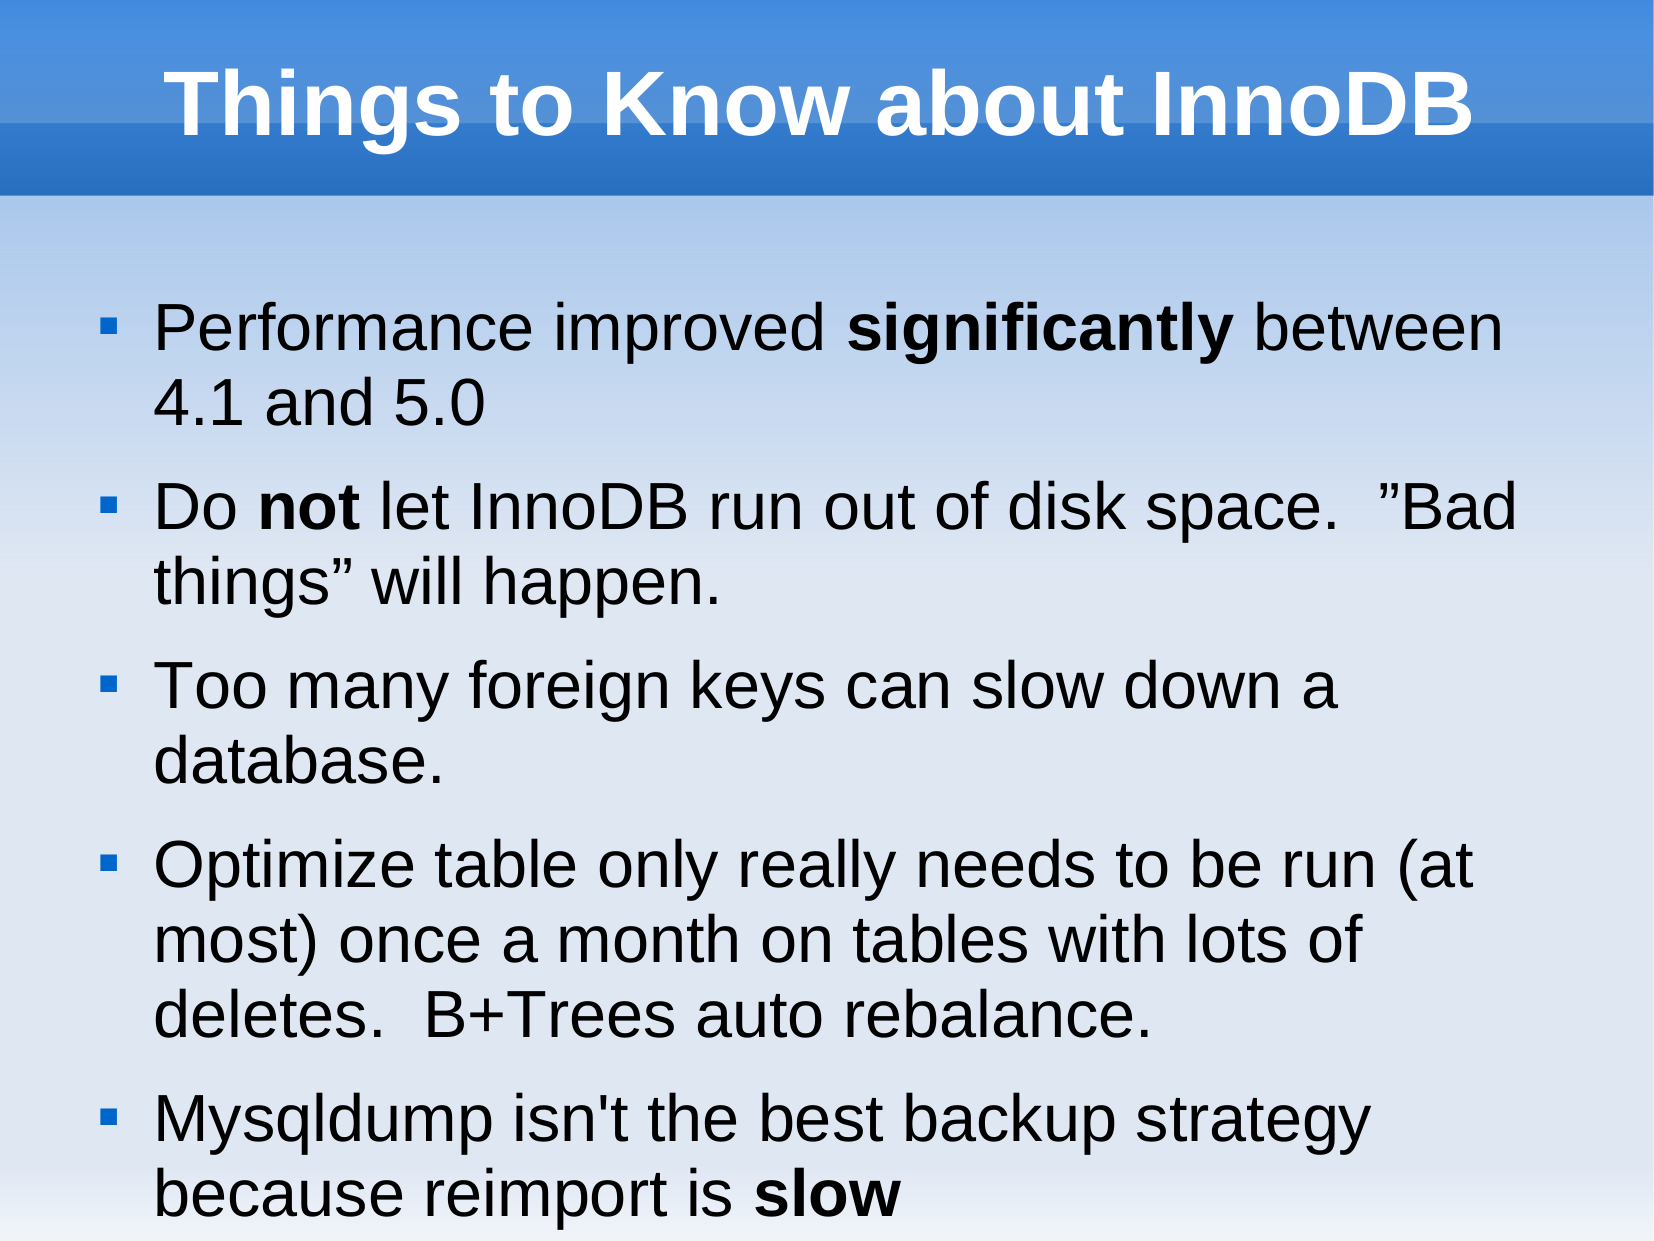

# Things to Know about InnoDB
Performance improved significantly between 4.1 and 5.0
Do not let InnoDB run out of disk space. ”Bad things” will happen.
Too many foreign keys can slow down a database.
Optimize table only really needs to be run (at most) once a month on tables with lots of deletes. B+Trees auto rebalance.
Mysqldump isn't the best backup strategy because reimport is slow